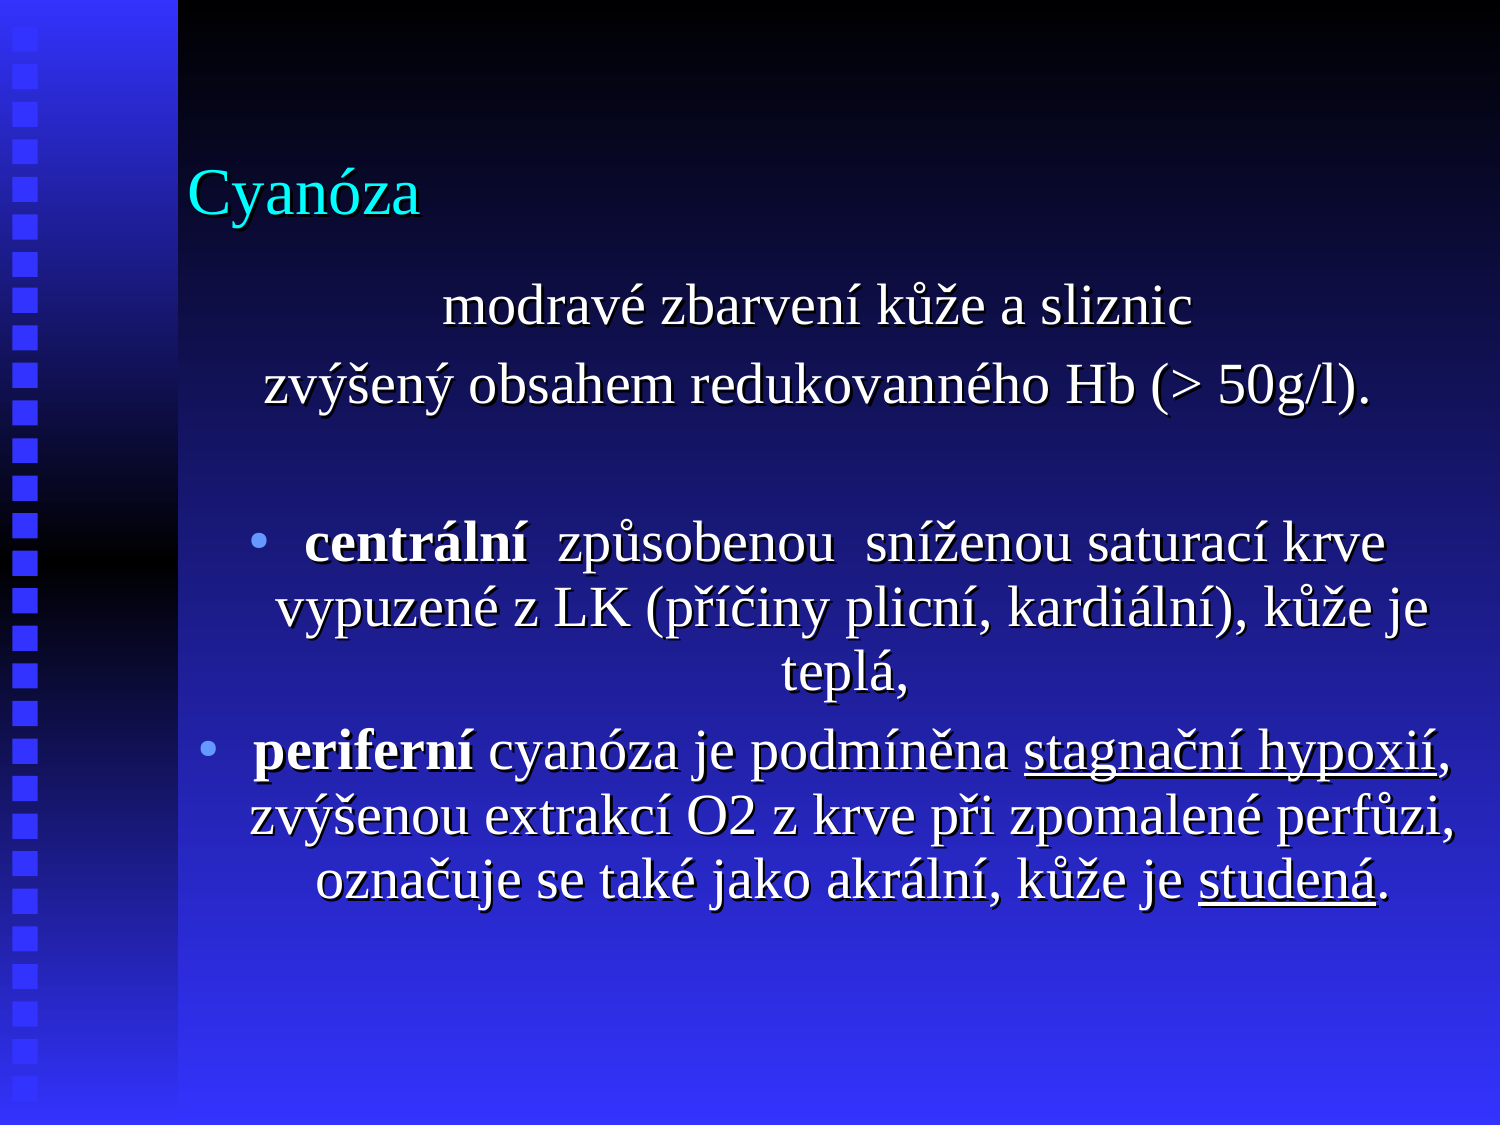

# Cyanóza
modravé zbarvení kůže a sliznic
zvýšený obsahem redukovanného Hb (> 50g/l).
centrální způsobenou sníženou saturací krve vypuzené z LK (příčiny plicní, kardiální), kůže je teplá,
periferní cyanóza je podmíněna stagnační hypoxií, zvýšenou extrakcí O2 z krve při zpomalené perfůzi, označuje se také jako akrální, kůže je studená.